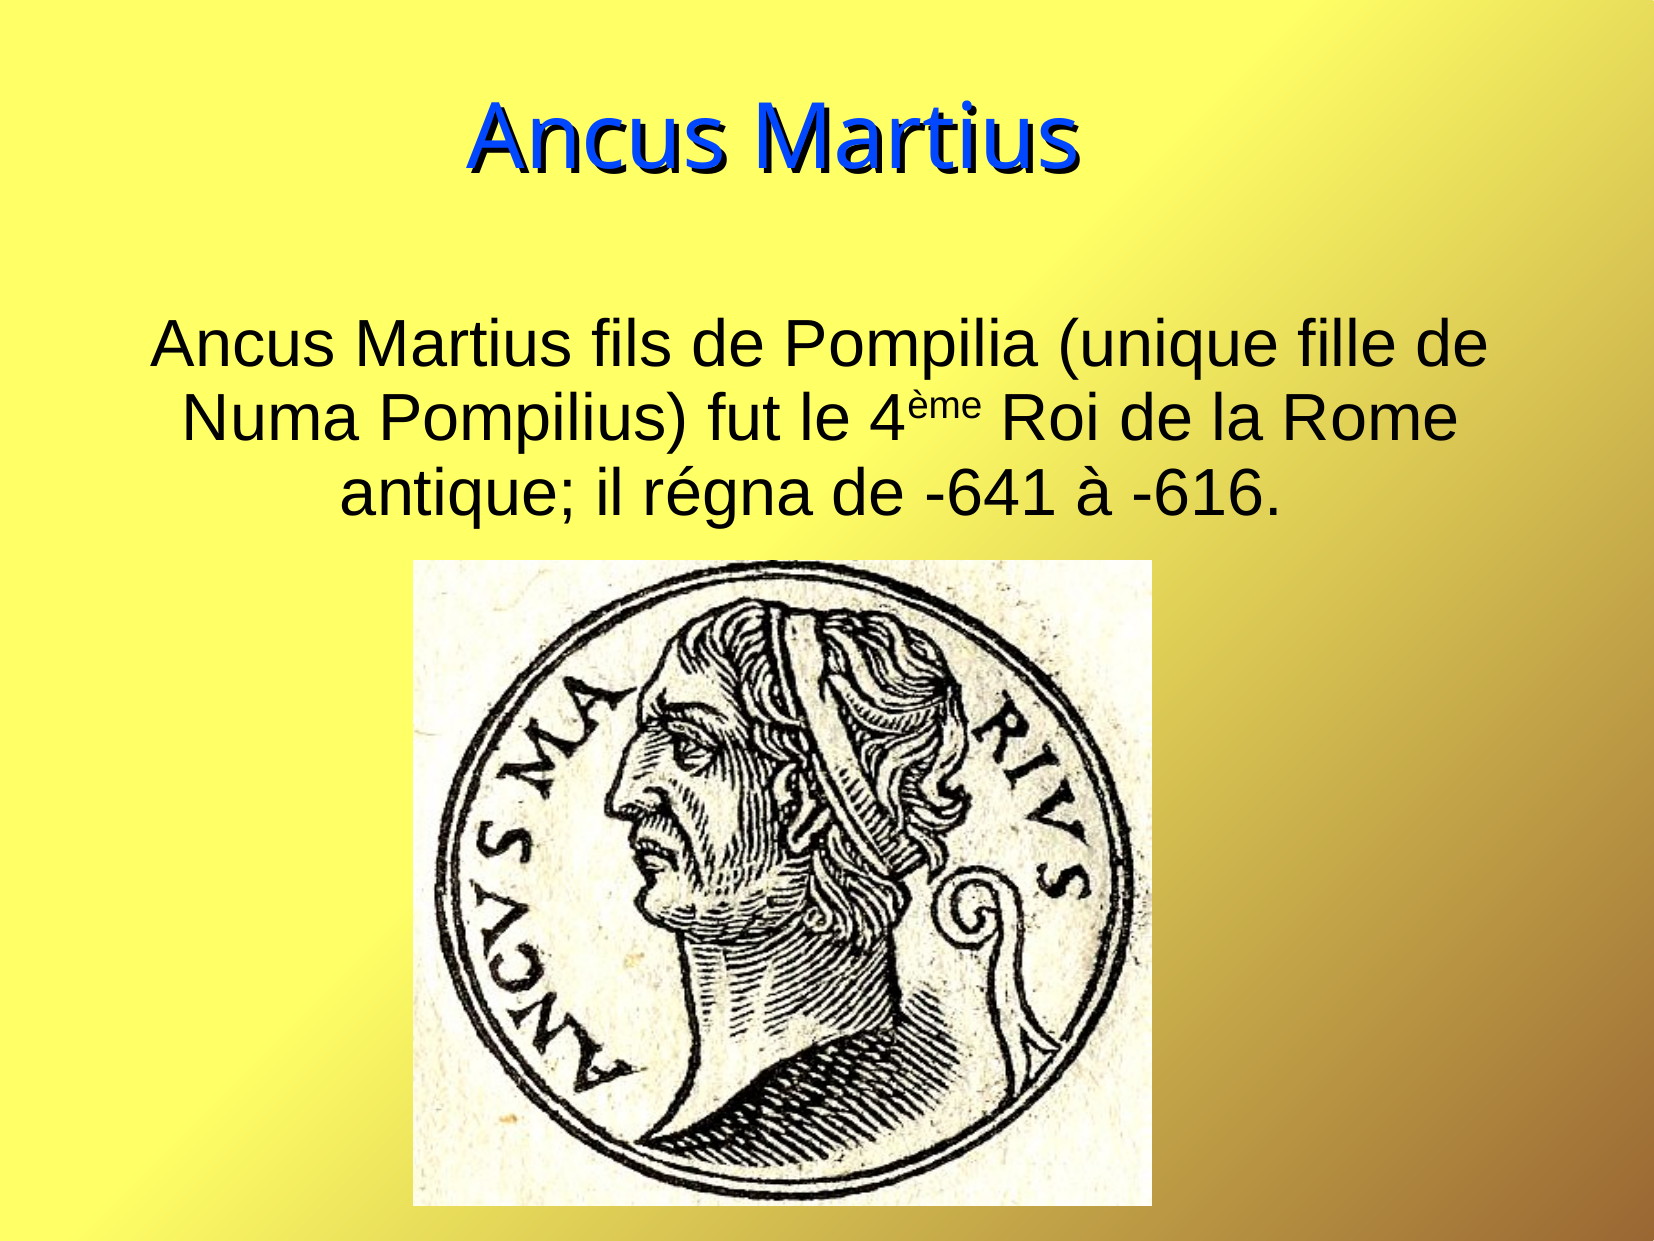

# Ancus Martius
Ancus Martius fils de Pompilia (unique fille de Numa Pompilius) fut le 4ème Roi de la Rome antique; il régna de -641 à -616.